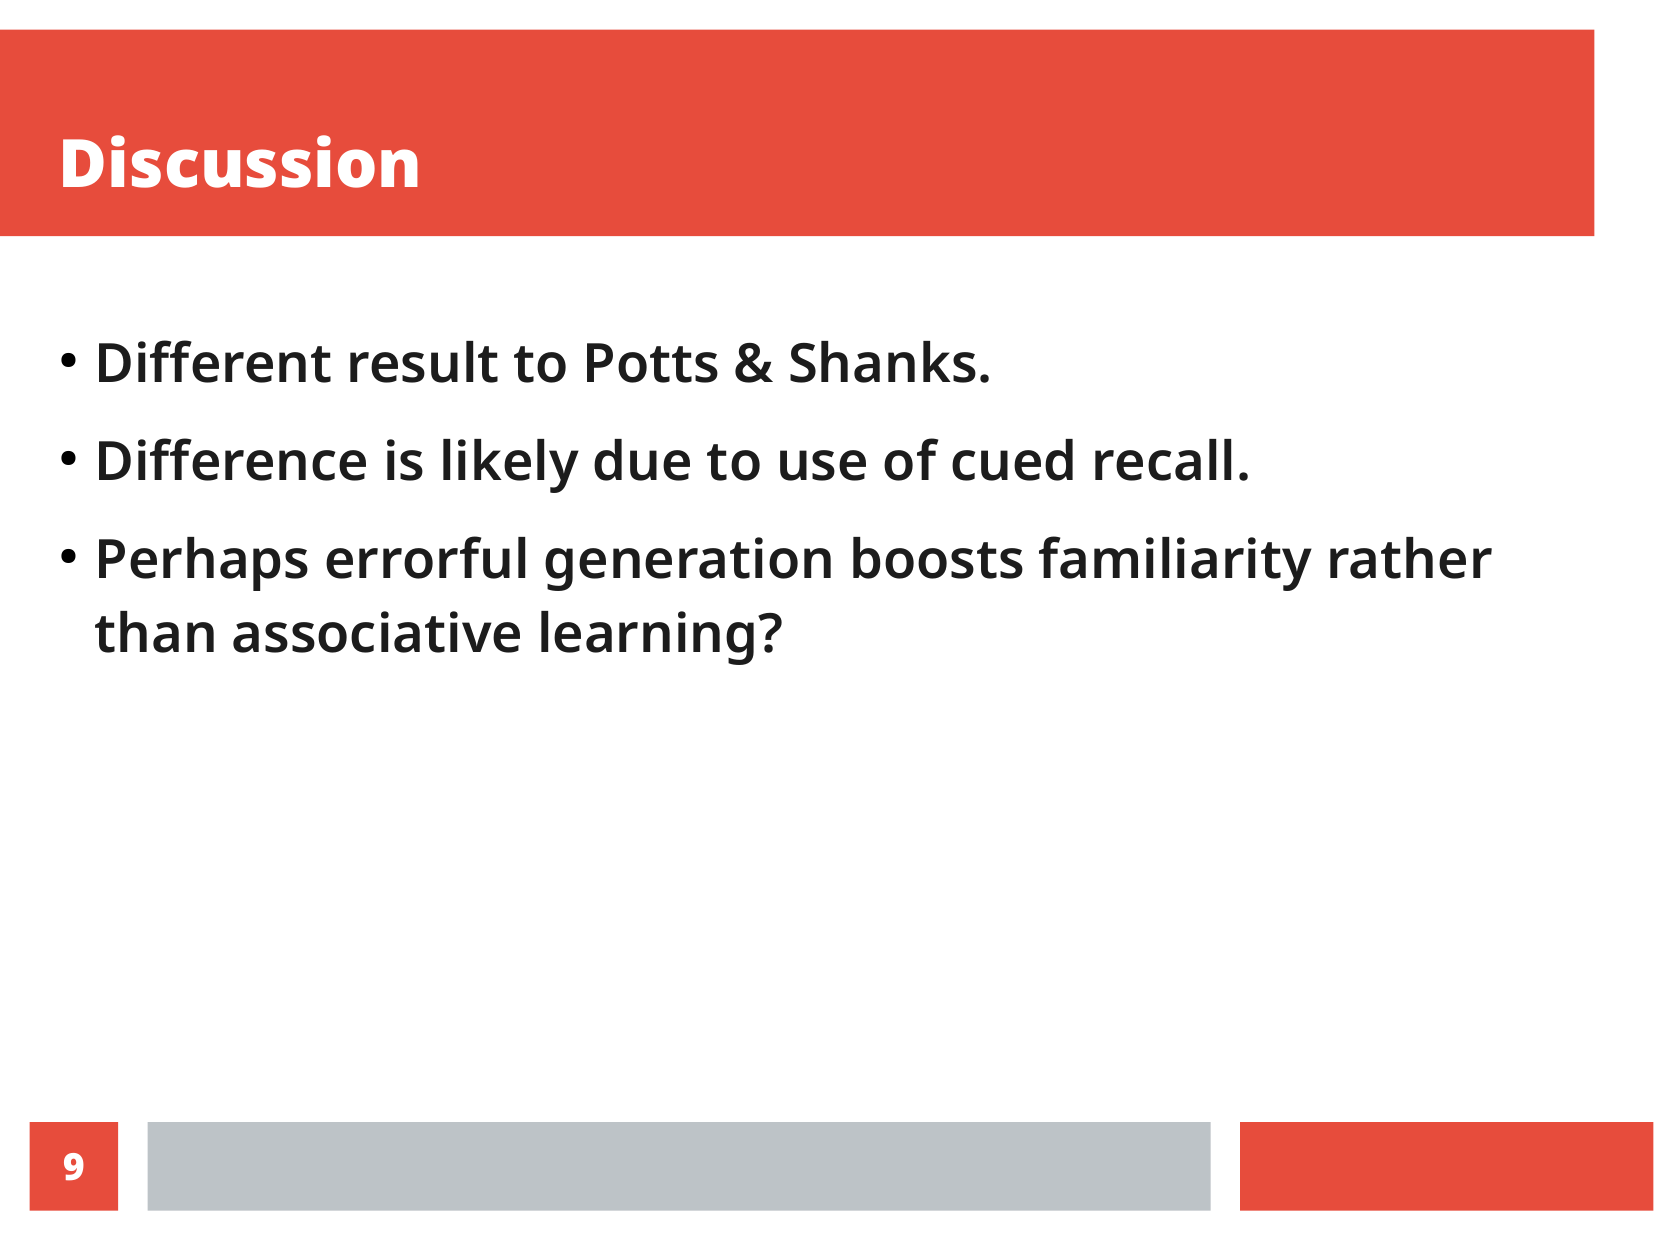

# Discussion
Different result to Potts & Shanks.
Difference is likely due to use of cued recall.
Perhaps errorful generation boosts familiarity rather than associative learning?
9